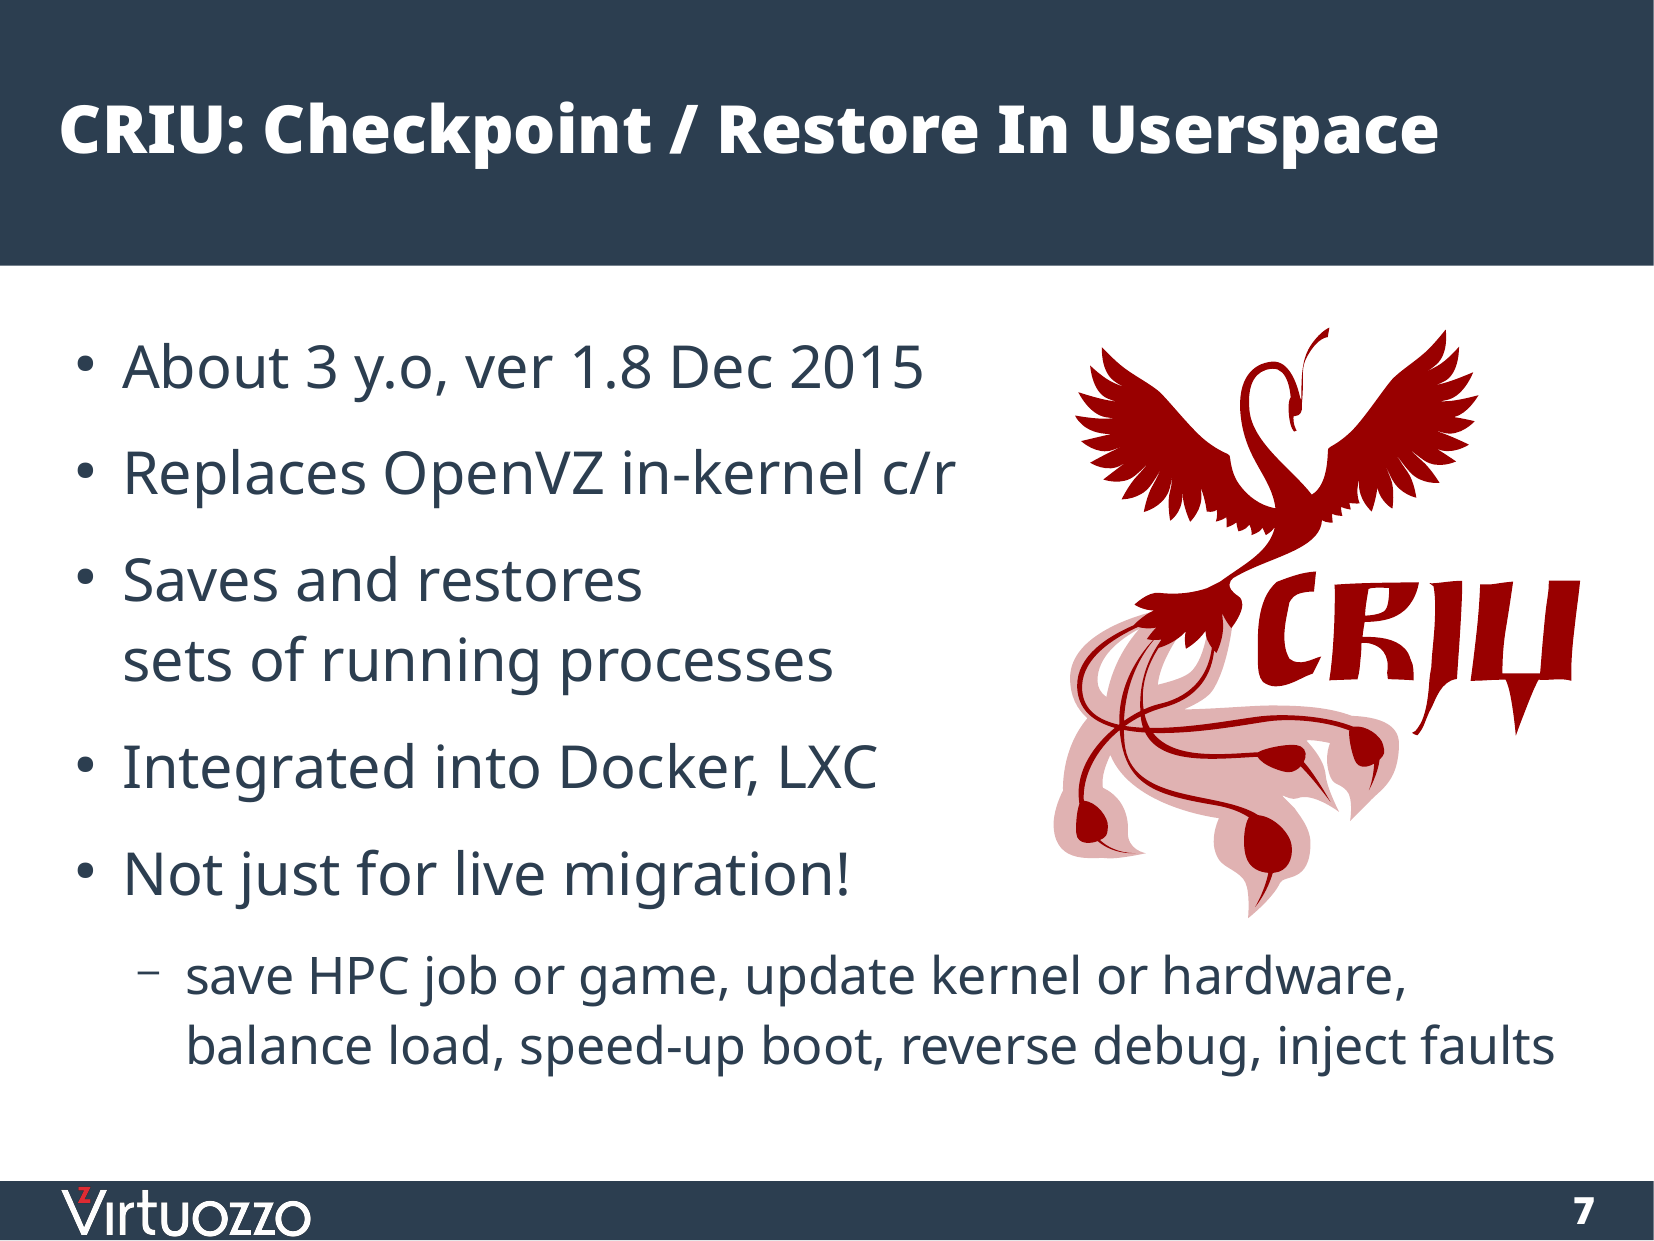

# CRIU: Checkpoint / Restore In Userspace
About 3 y.o, ver 1.8 Dec 2015
Replaces OpenVZ in-kernel c/r
Saves and restores
sets of running processes
Integrated into Docker, LXC
Not just for live migration!
save HPC job or game, update kernel or hardware,
balance load, speed-up boot, reverse debug, inject faults
7